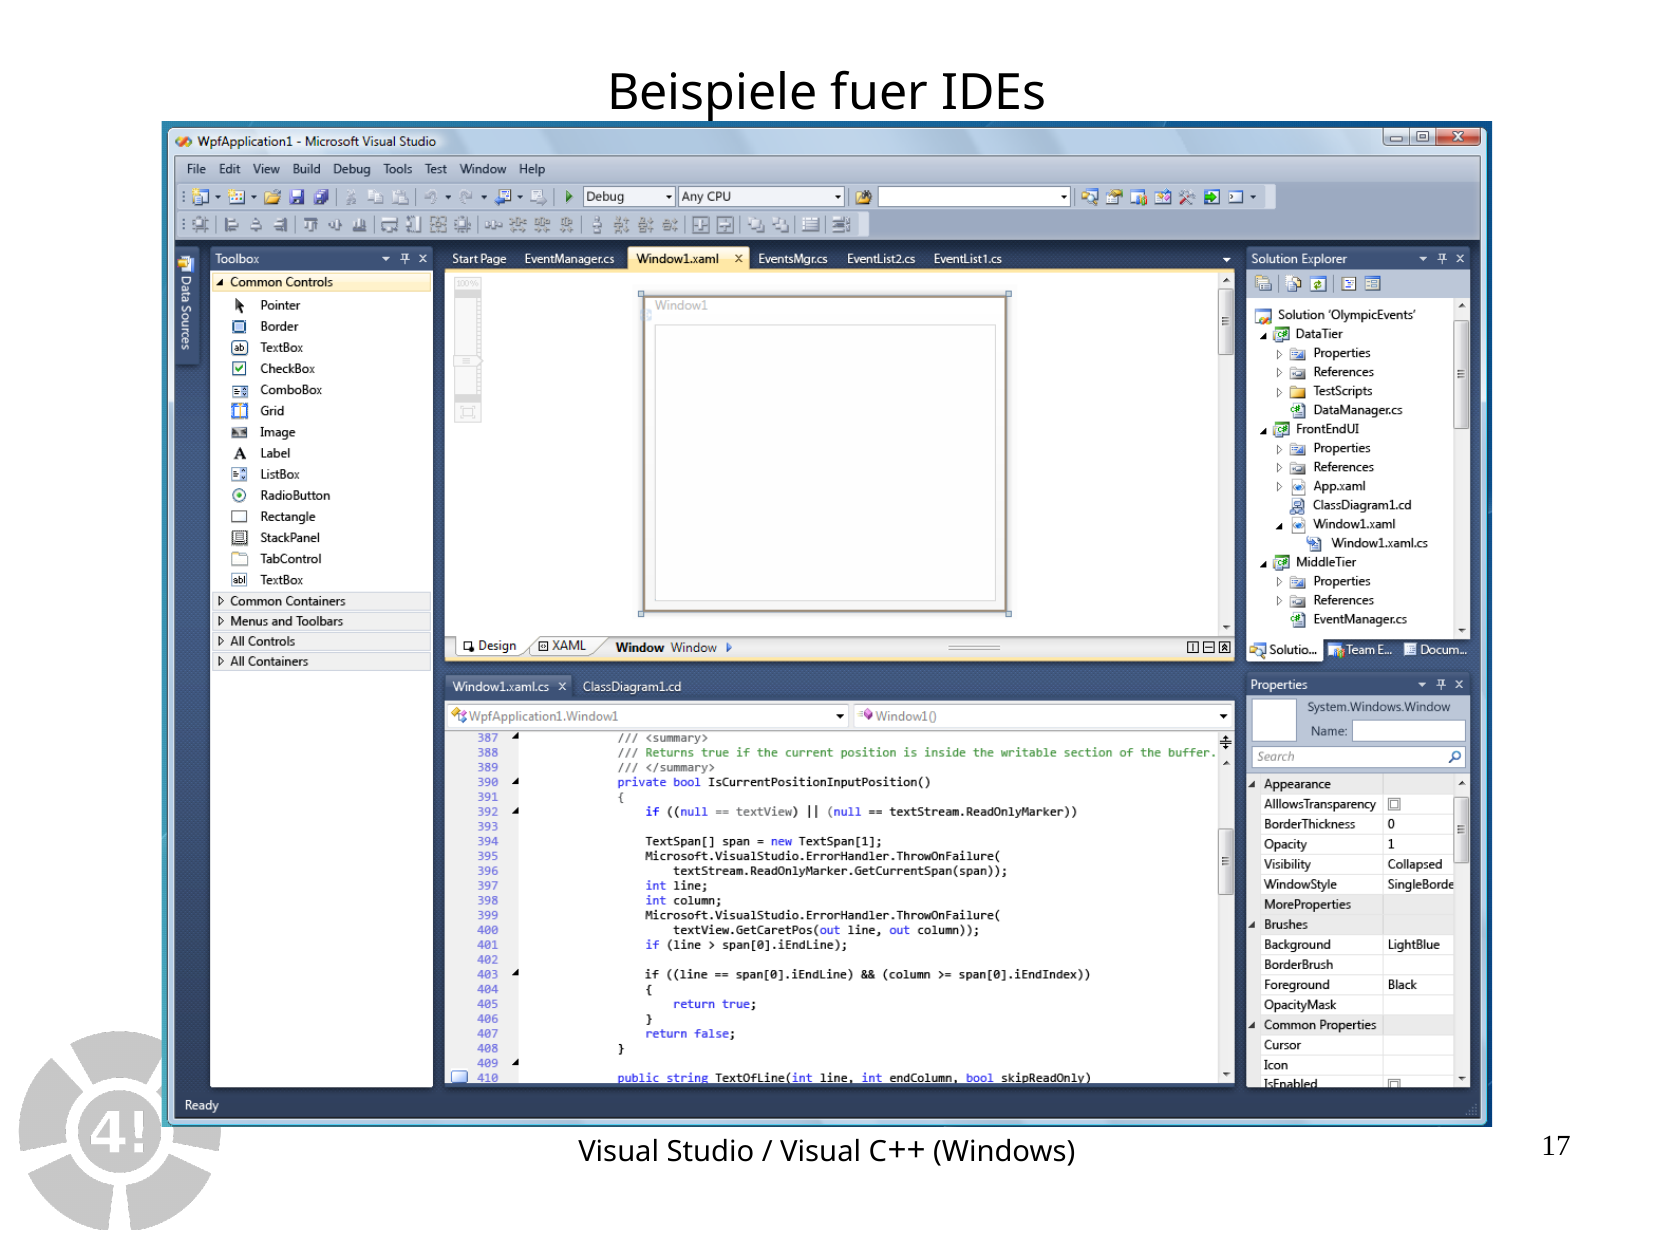

# Beispiele fuer IDEs
Visual Studio / Visual C++ (Windows)
17